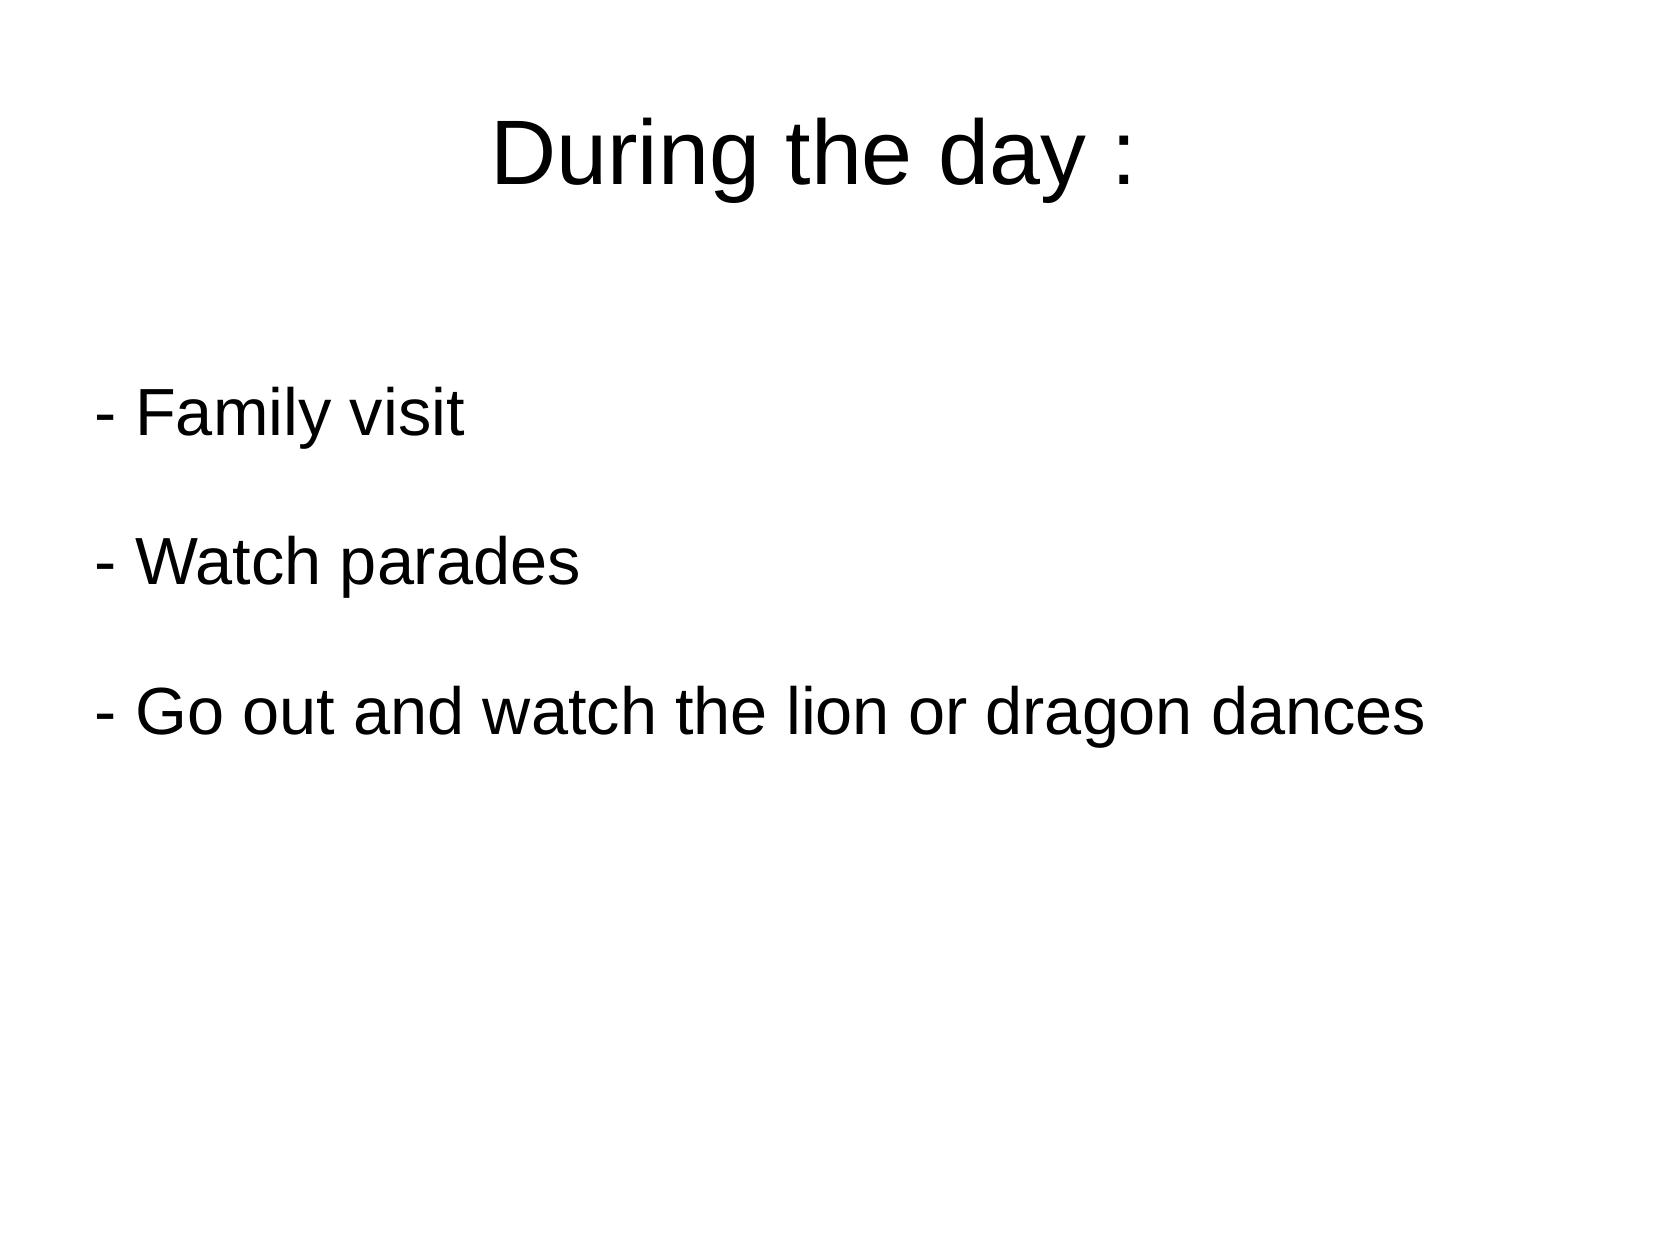

# During the day :
- Family visit
- Watch parades
- Go out and watch the lion or dragon dances